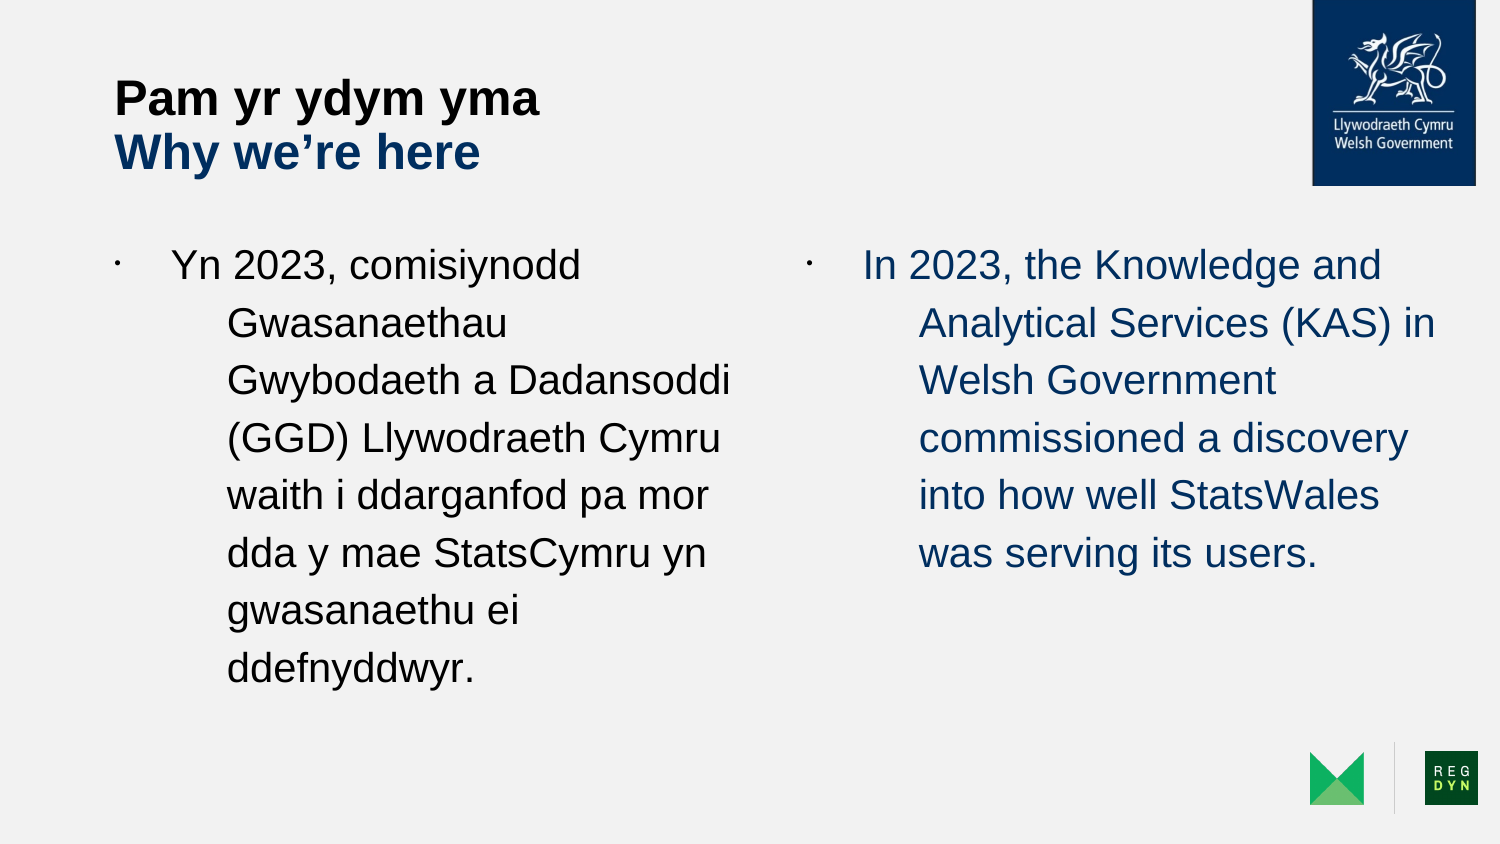

Pam yr ydym yma
Why we’re here
Yn 2023, comisiynodd Gwasanaethau Gwybodaeth a Dadansoddi (GGD) Llywodraeth Cymru waith i ddarganfod pa mor dda y mae StatsCymru yn gwasanaethu ei ddefnyddwyr.
# In 2023, the Knowledge and Analytical Services (KAS) in Welsh Government commissioned a discovery into how well StatsWales was serving its users.